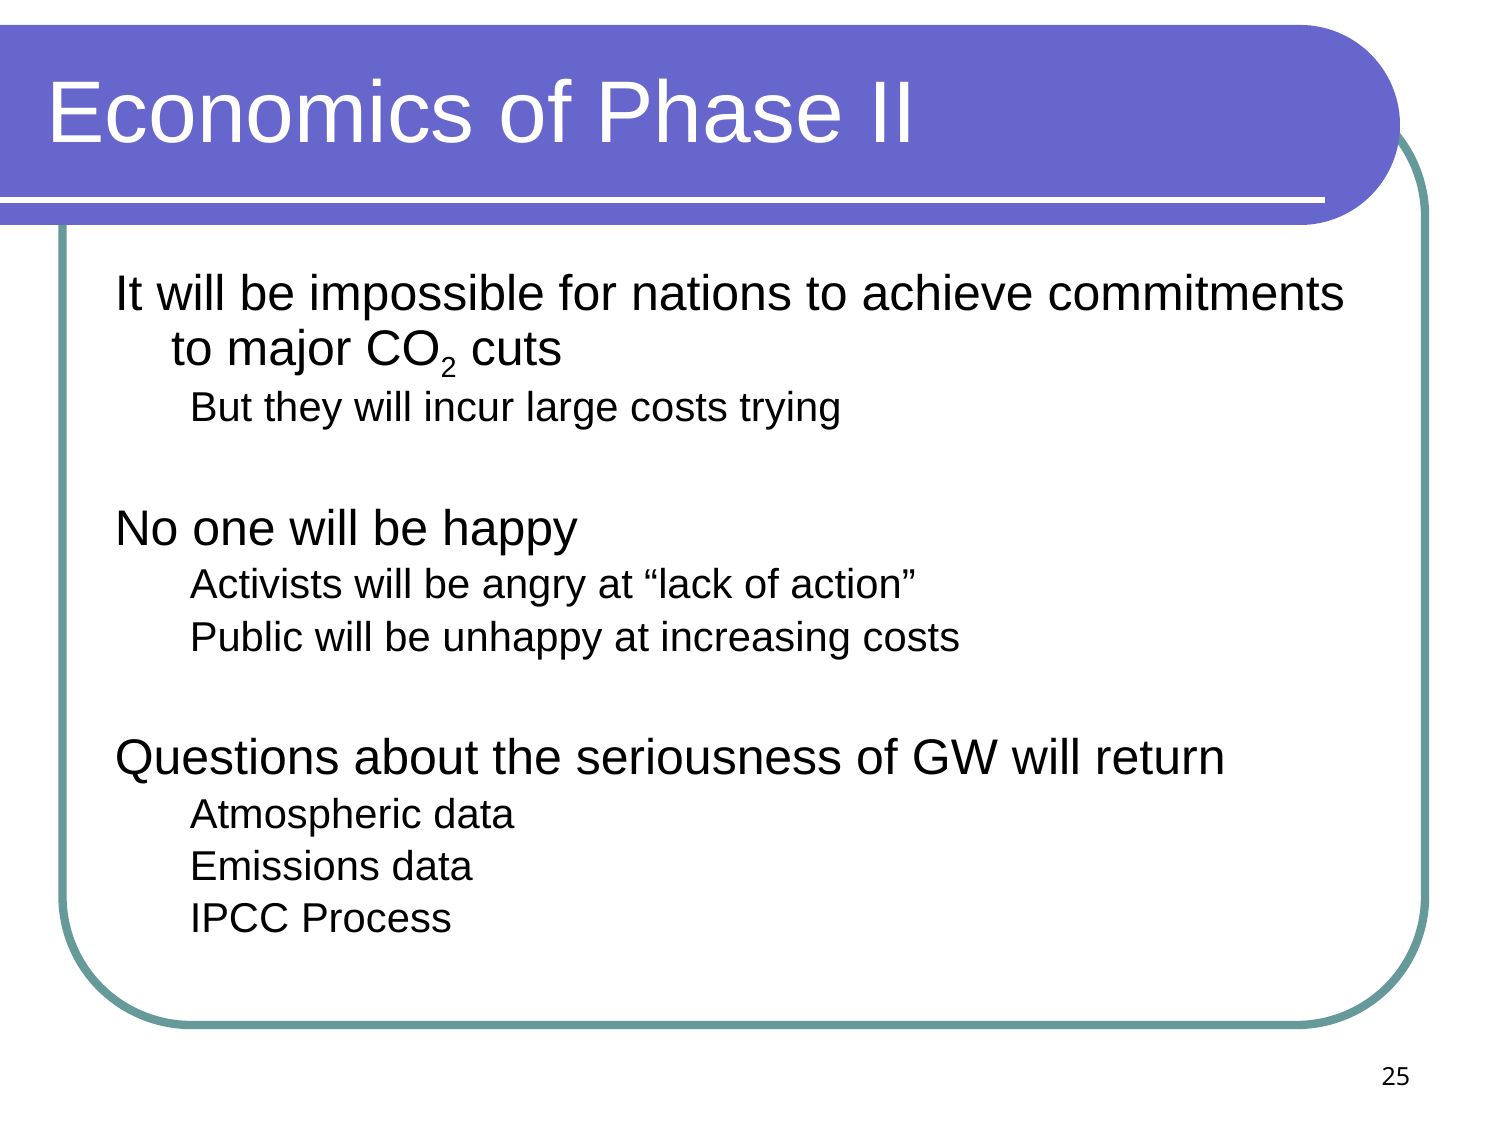

# Economics of Phase II
It will be impossible for nations to achieve commitments to major CO2 cuts
But they will incur large costs trying
No one will be happy
Activists will be angry at “lack of action”
Public will be unhappy at increasing costs
Questions about the seriousness of GW will return
Atmospheric data
Emissions data
IPCC Process
25